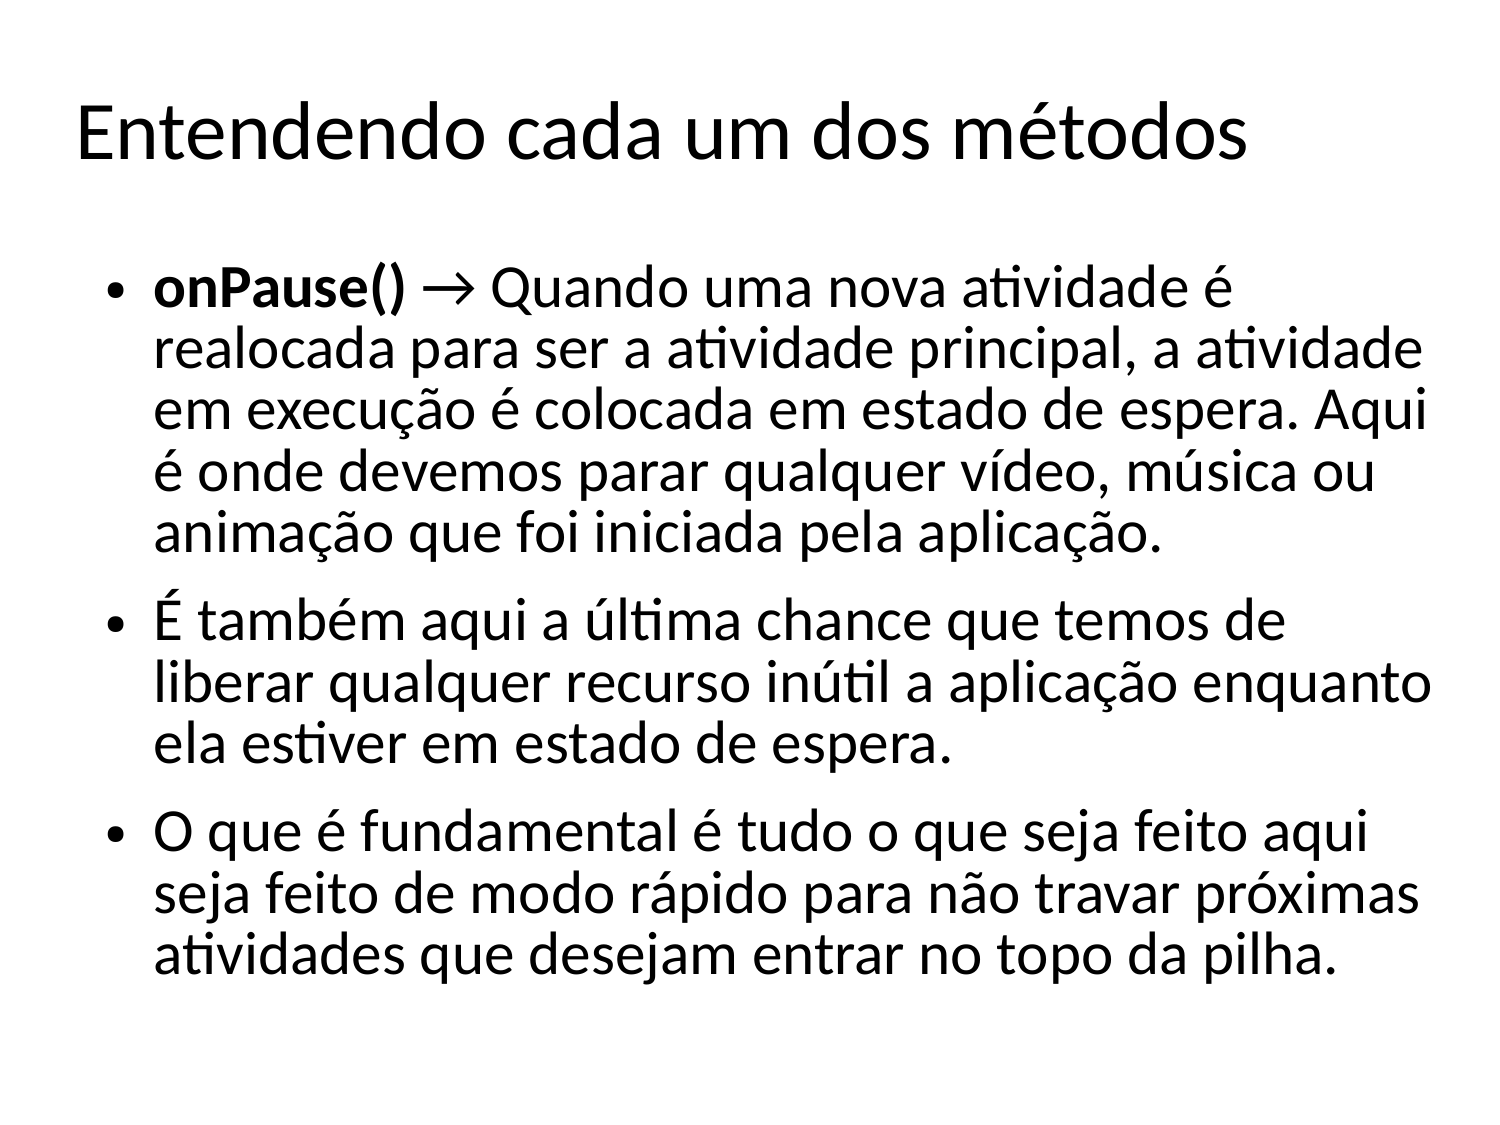

# Entendendo cada um dos métodos
onPause() → Quando uma nova atividade é realocada para ser a atividade principal, a atividade em execução é colocada em estado de espera. Aqui é onde devemos parar qualquer vídeo, música ou animação que foi iniciada pela aplicação.
É também aqui a última chance que temos de liberar qualquer recurso inútil a aplicação enquanto ela estiver em estado de espera.
O que é fundamental é tudo o que seja feito aqui seja feito de modo rápido para não travar próximas atividades que desejam entrar no topo da pilha.